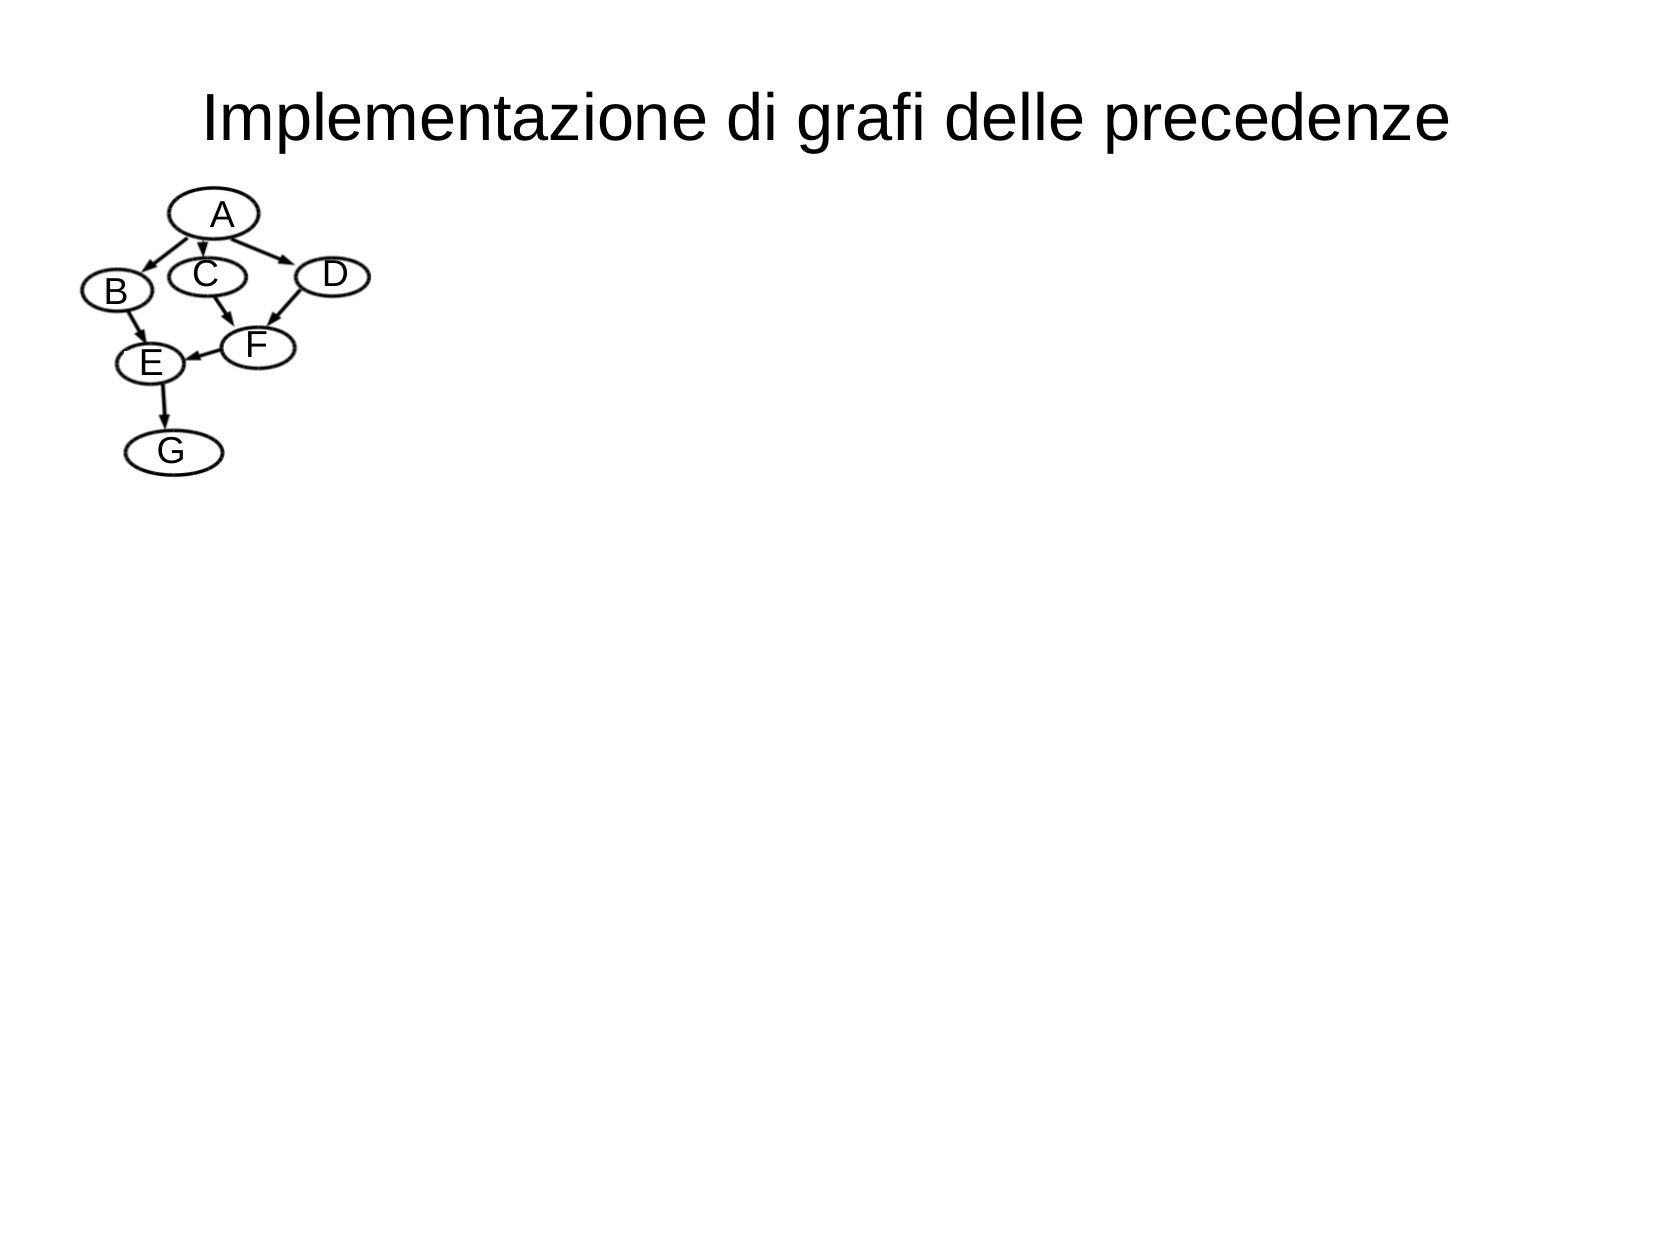

# Implementazione di grafi delle precedenze
A
C
D
B
F
E
G